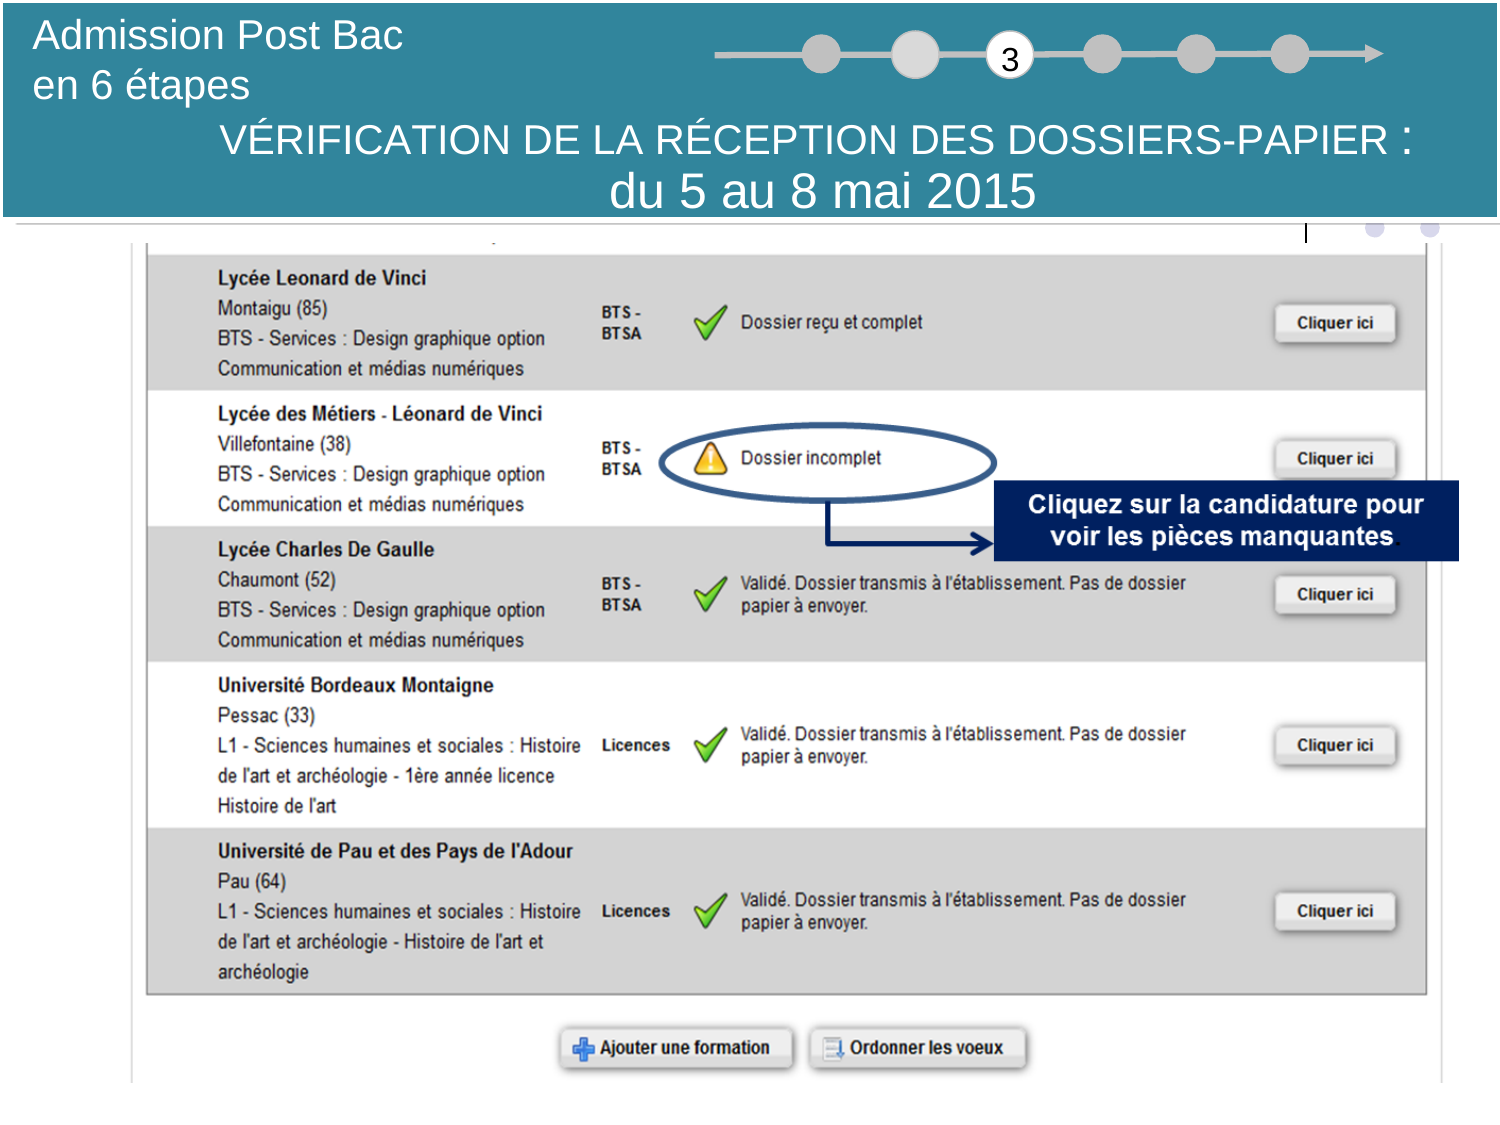

Admission Post Bac
en 6 étapes
3
3 vérification de la réception des dossiers-papiers
VÉRIFICATION DE LA RÉCEPTION DES DOSSIERS-PAPIER :
du 5 au 8 mai 2015